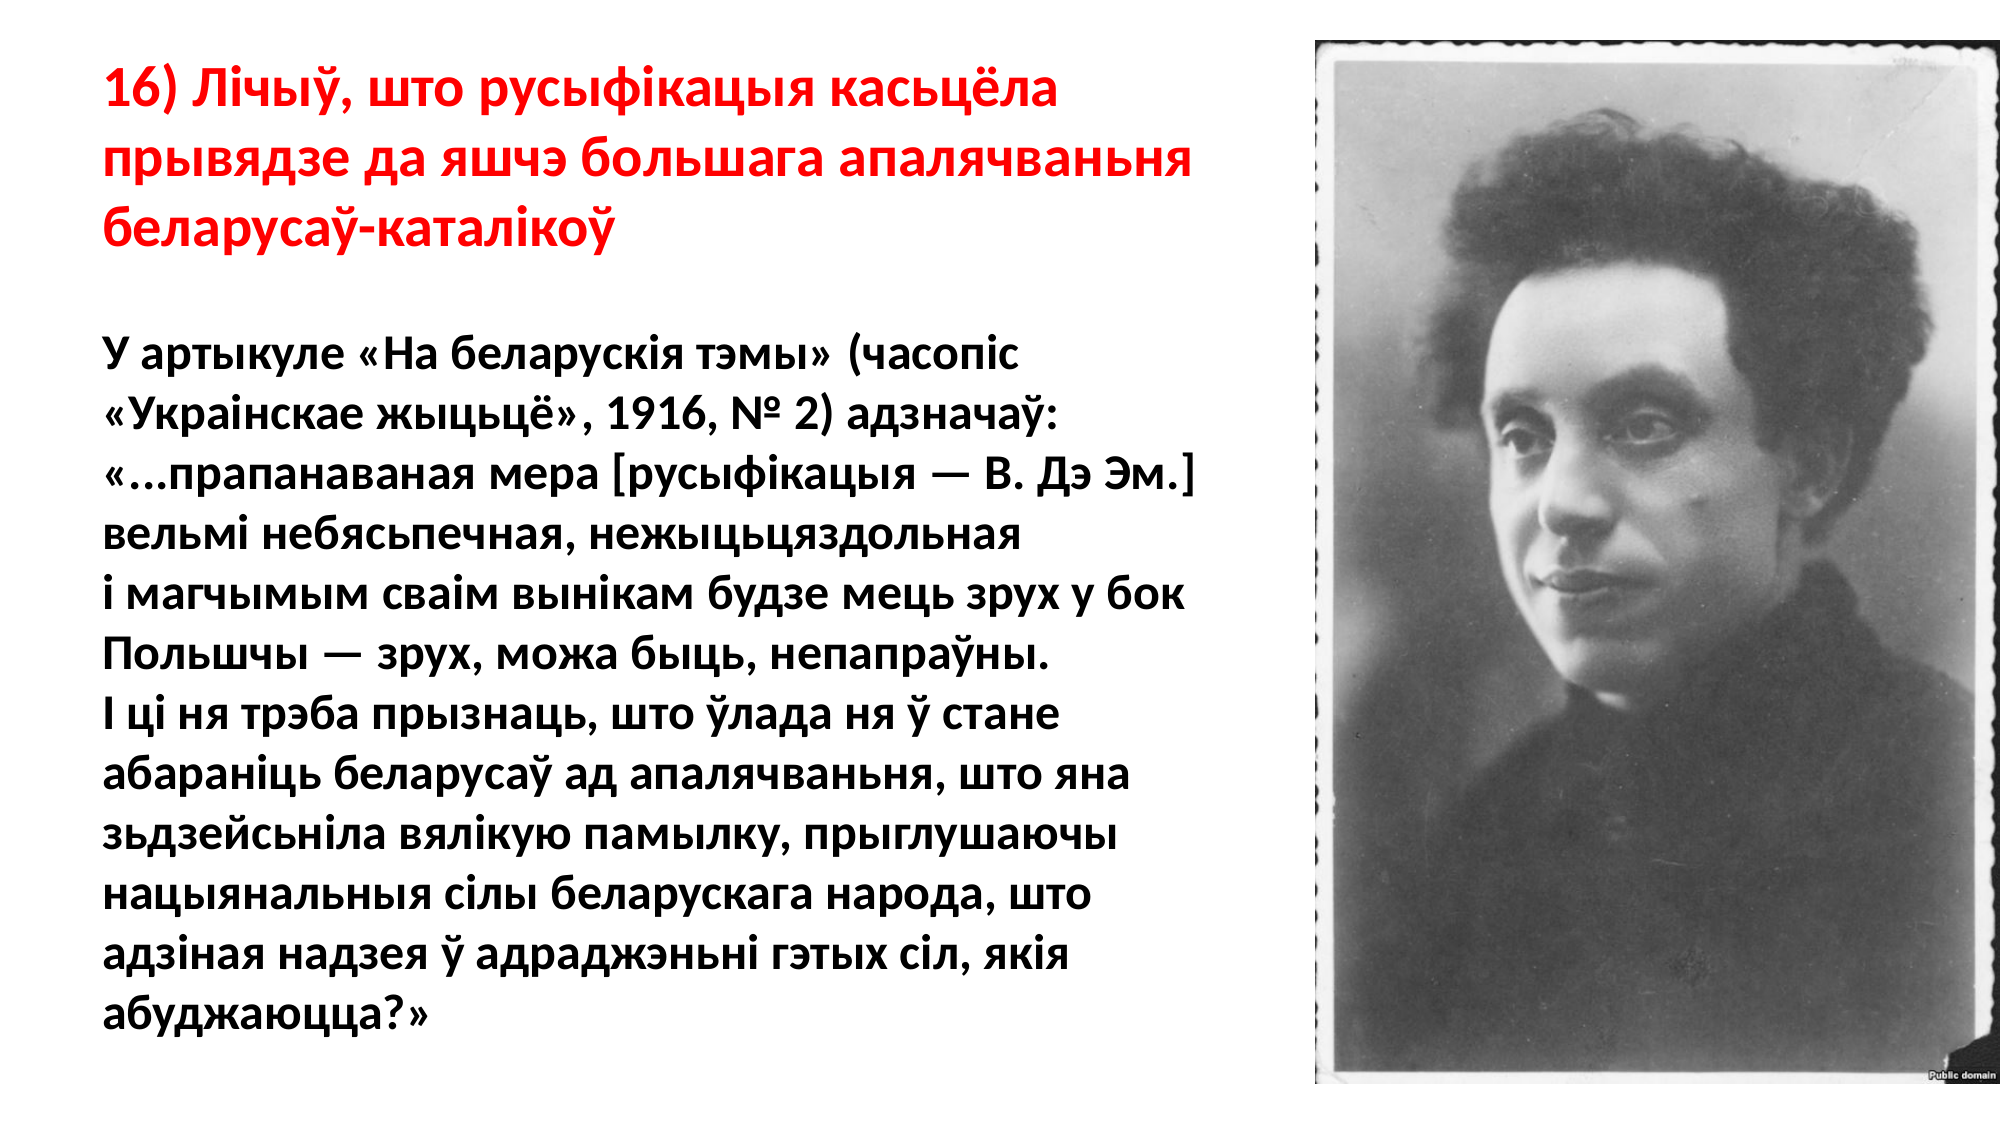

16) Лічыў, што русыфікацыя касьцёла прывядзе да яшчэ большага апалячваньня беларусаў-каталікоў
У артыкуле «На беларускія тэмы» (часопіс «Украінскае жыцьцё», 1916, № 2) адзначаў: «...прапанаваная мера [русыфікацыя — В. Дэ Эм.] вельмі небясьпечная, нежыцьцяздольная
і магчымым сваім вынікам будзе мець зрух у бок Польшчы — зрух, можа быць, непапраўны.
І ці ня трэба прызнаць, што ўлада ня ў стане абараніць беларусаў ад апалячваньня, што яна зьдзейсьніла вялікую памылку, прыглушаючы нацыянальныя сілы беларускага народа, што адзіная надзея ў адраджэньні гэтых сіл, якія абуджаюцца?»